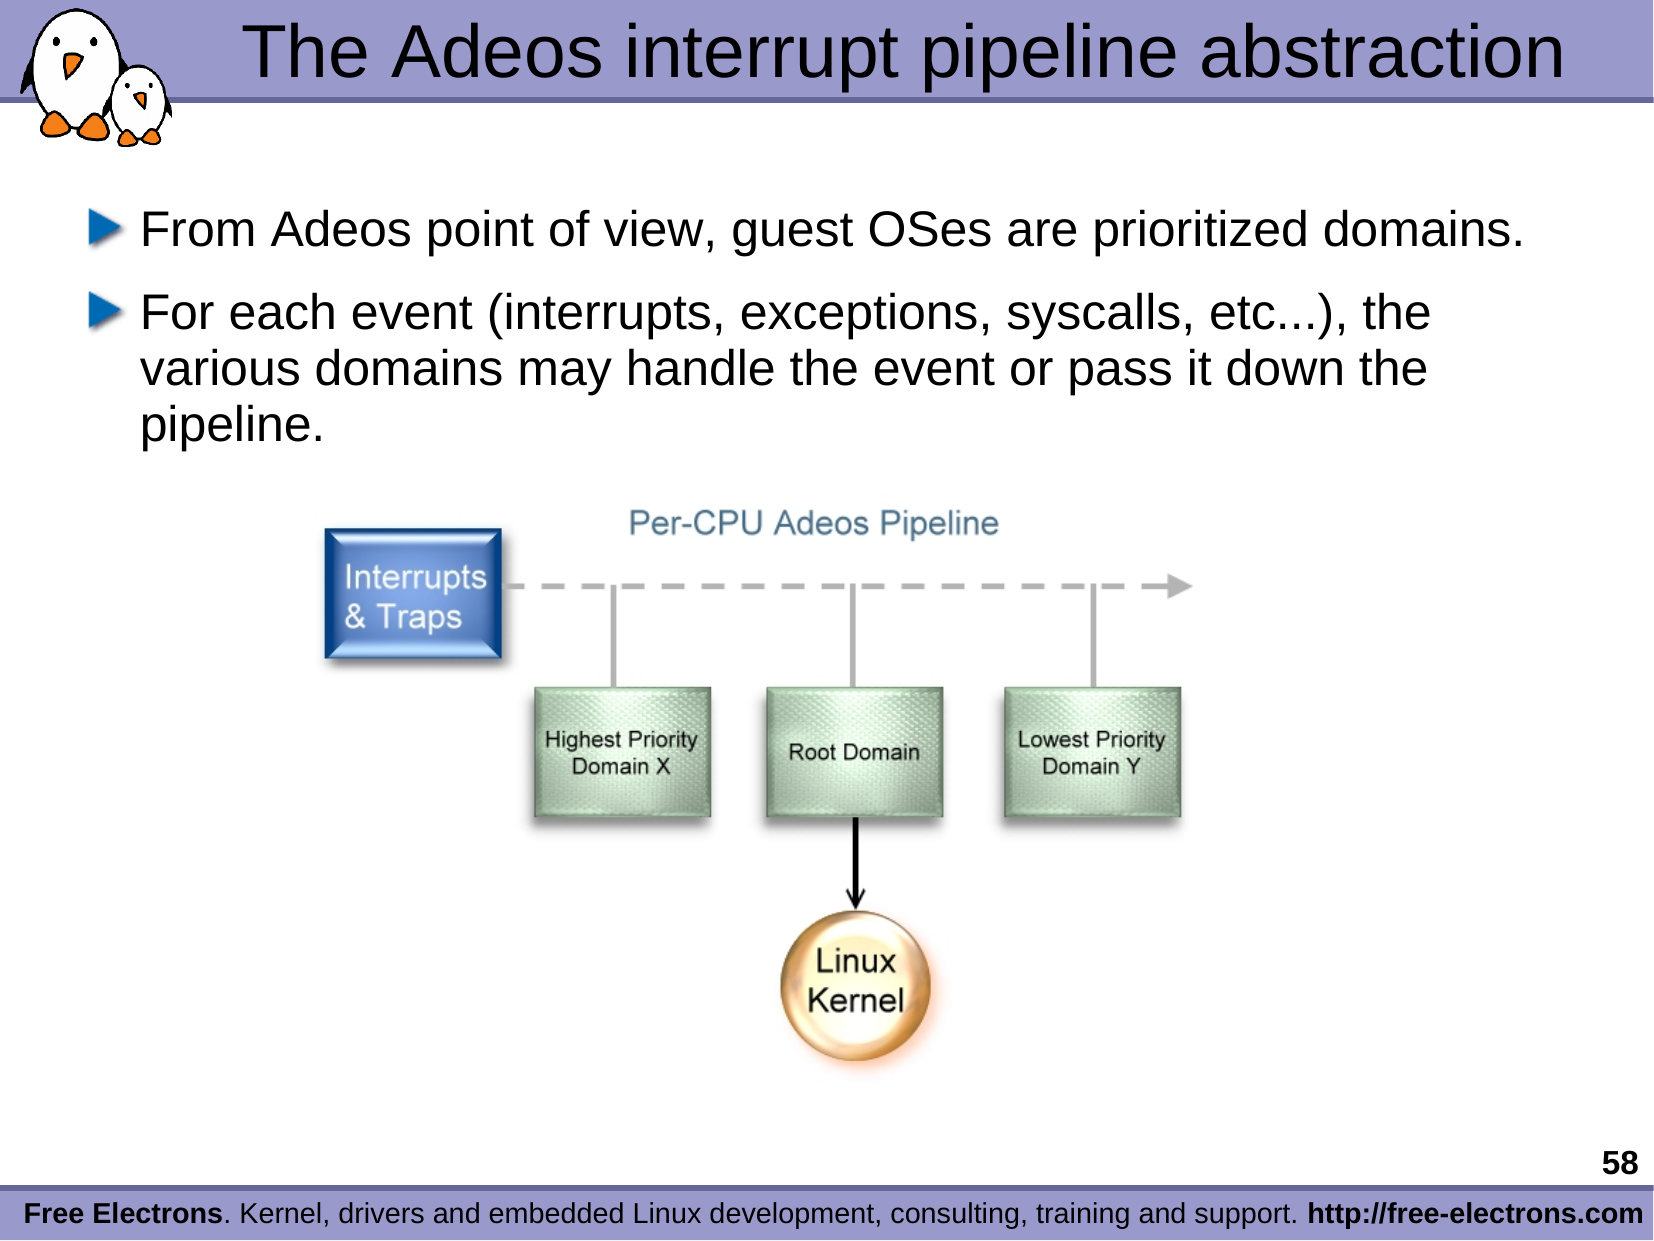

# The Adeos interrupt pipeline abstraction
From Adeos point of view, guest OSes are prioritized domains.
For each event (interrupts, exceptions, syscalls, etc...), the various domains may handle the event or pass it down the pipeline.